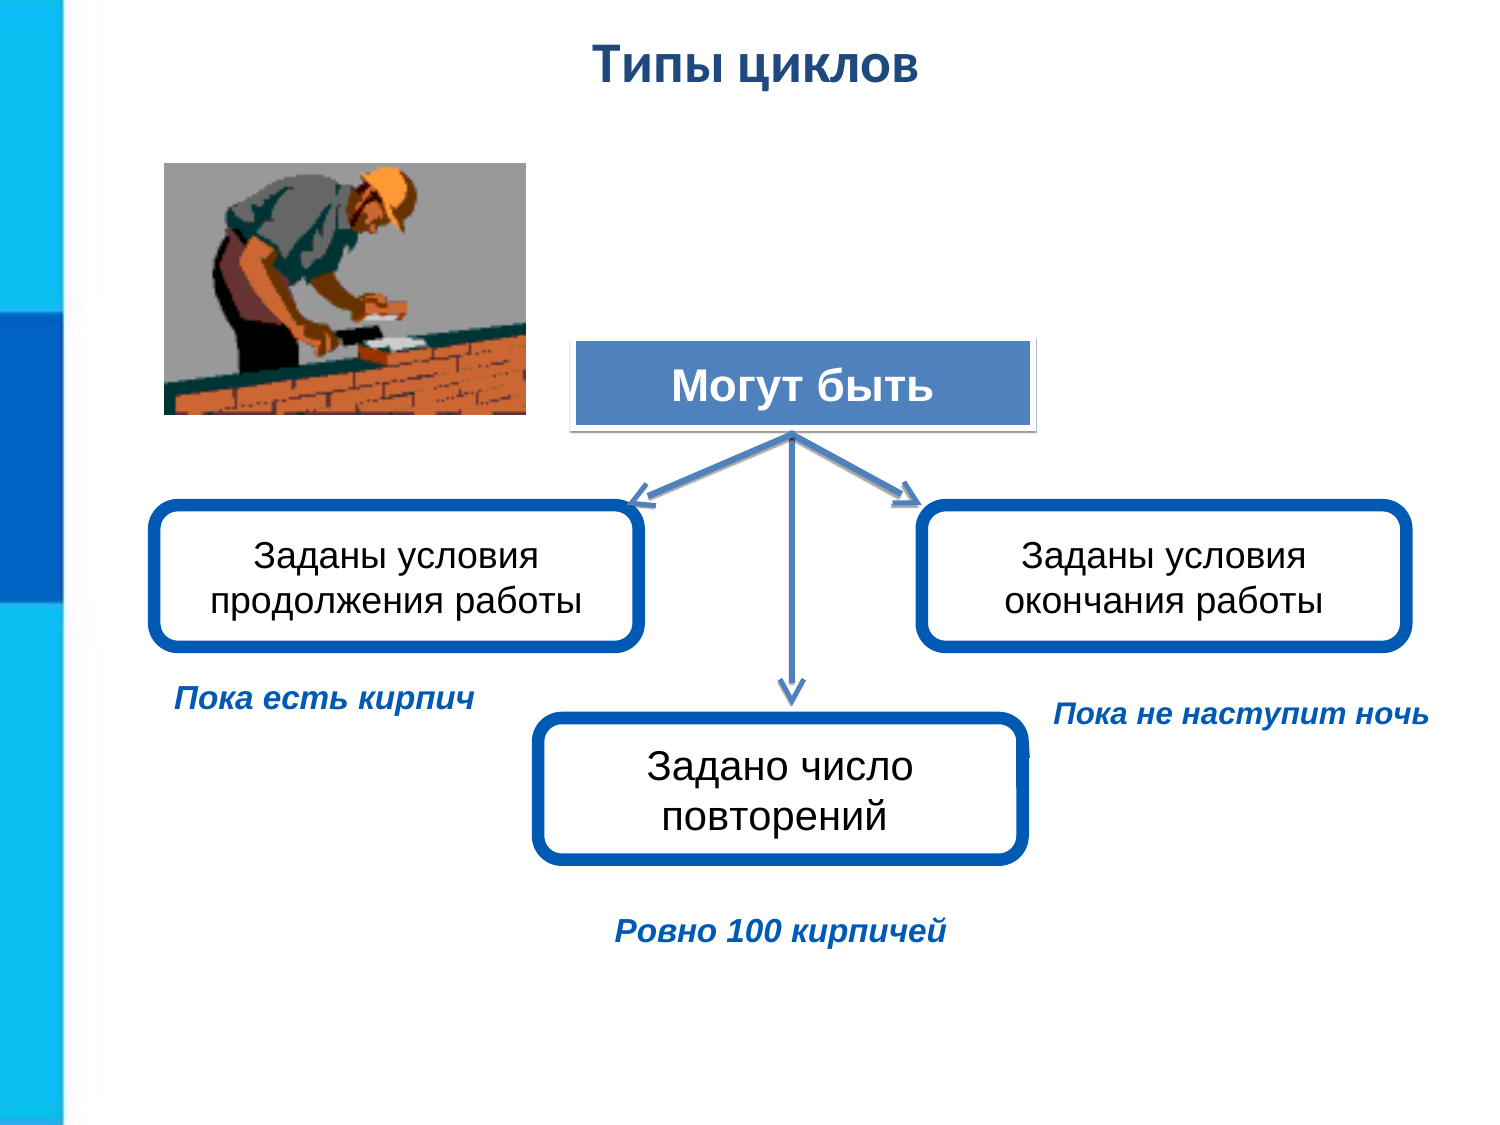

Типы циклов
Могут быть
Заданы условия
продолжения работы
Заданы условия
окончания работы
Пока есть кирпич
Пока не наступит ночь
Задано число
повторений
Ровно 100 кирпичей